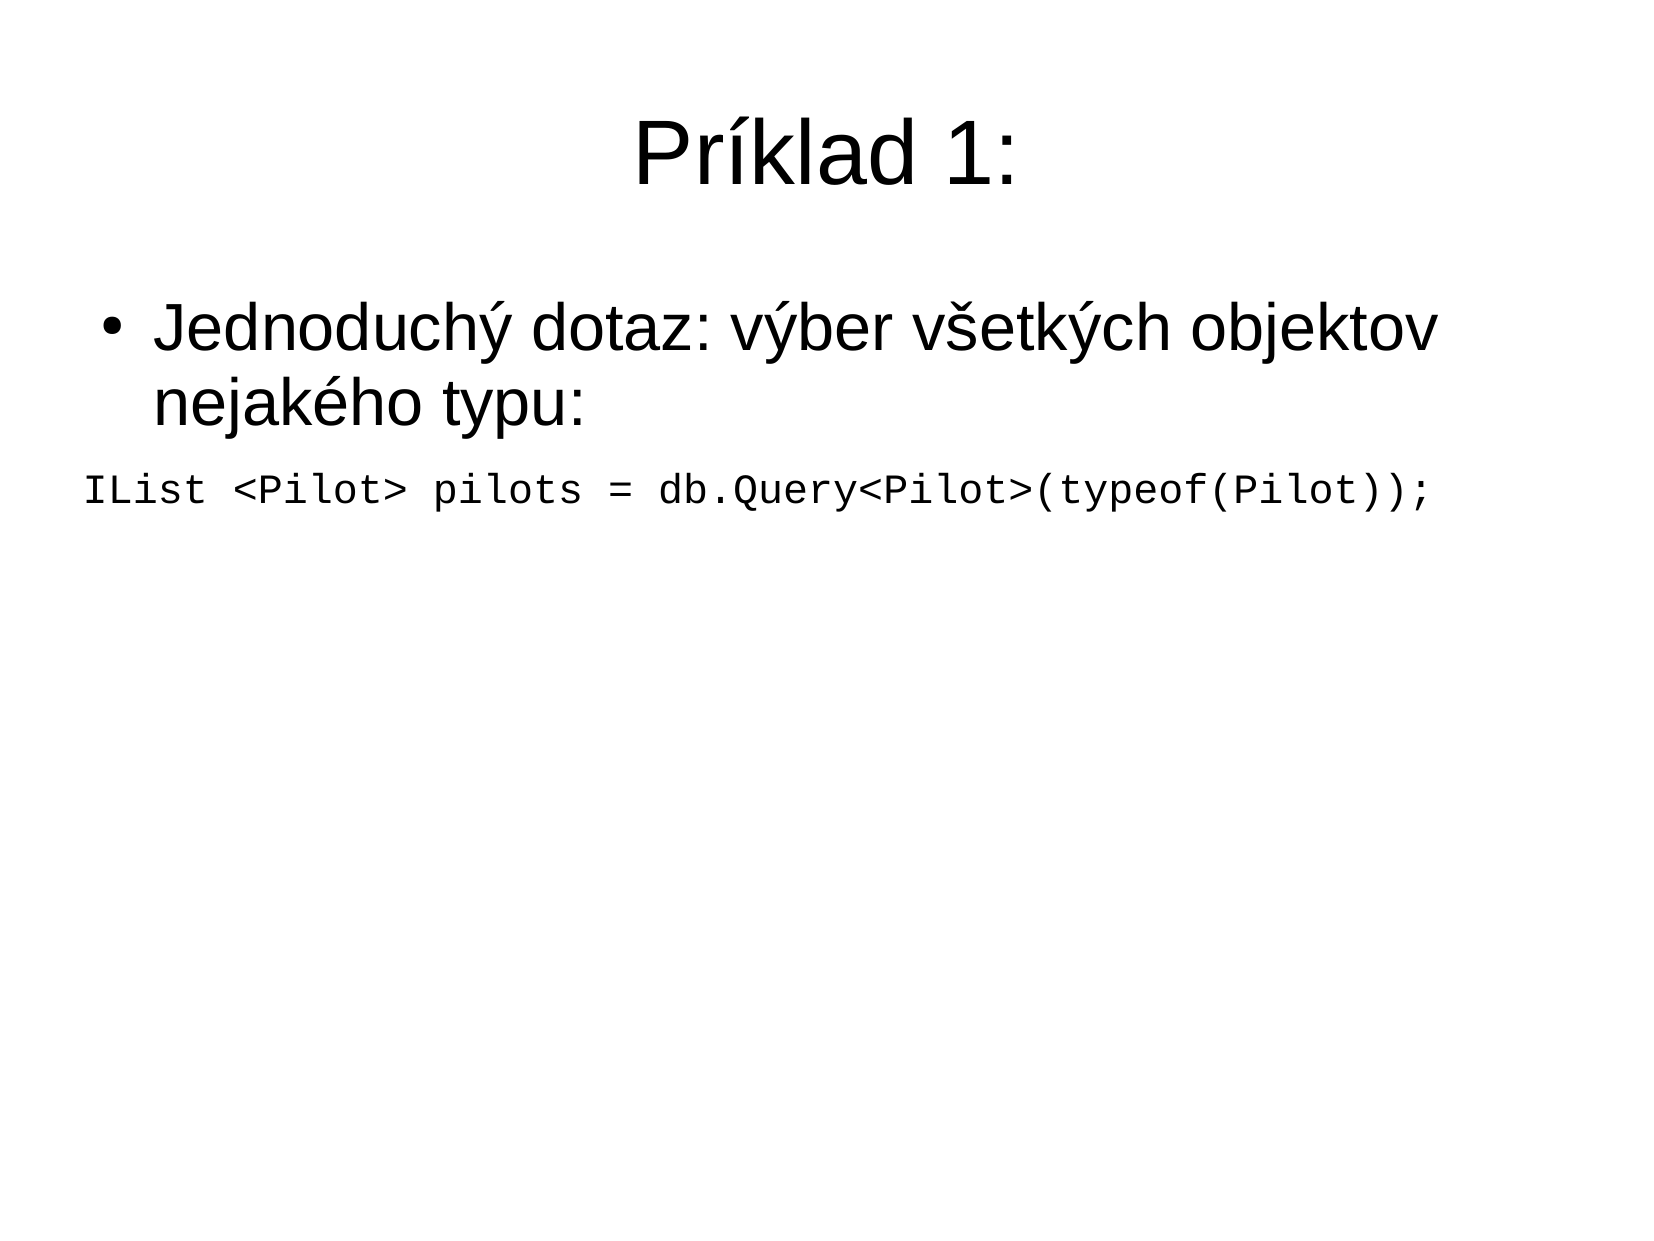

# Príklad 1:
Jednoduchý dotaz: výber všetkých objektov nejakého typu:
IList <Pilot> pilots = db.Query<Pilot>(typeof(Pilot));